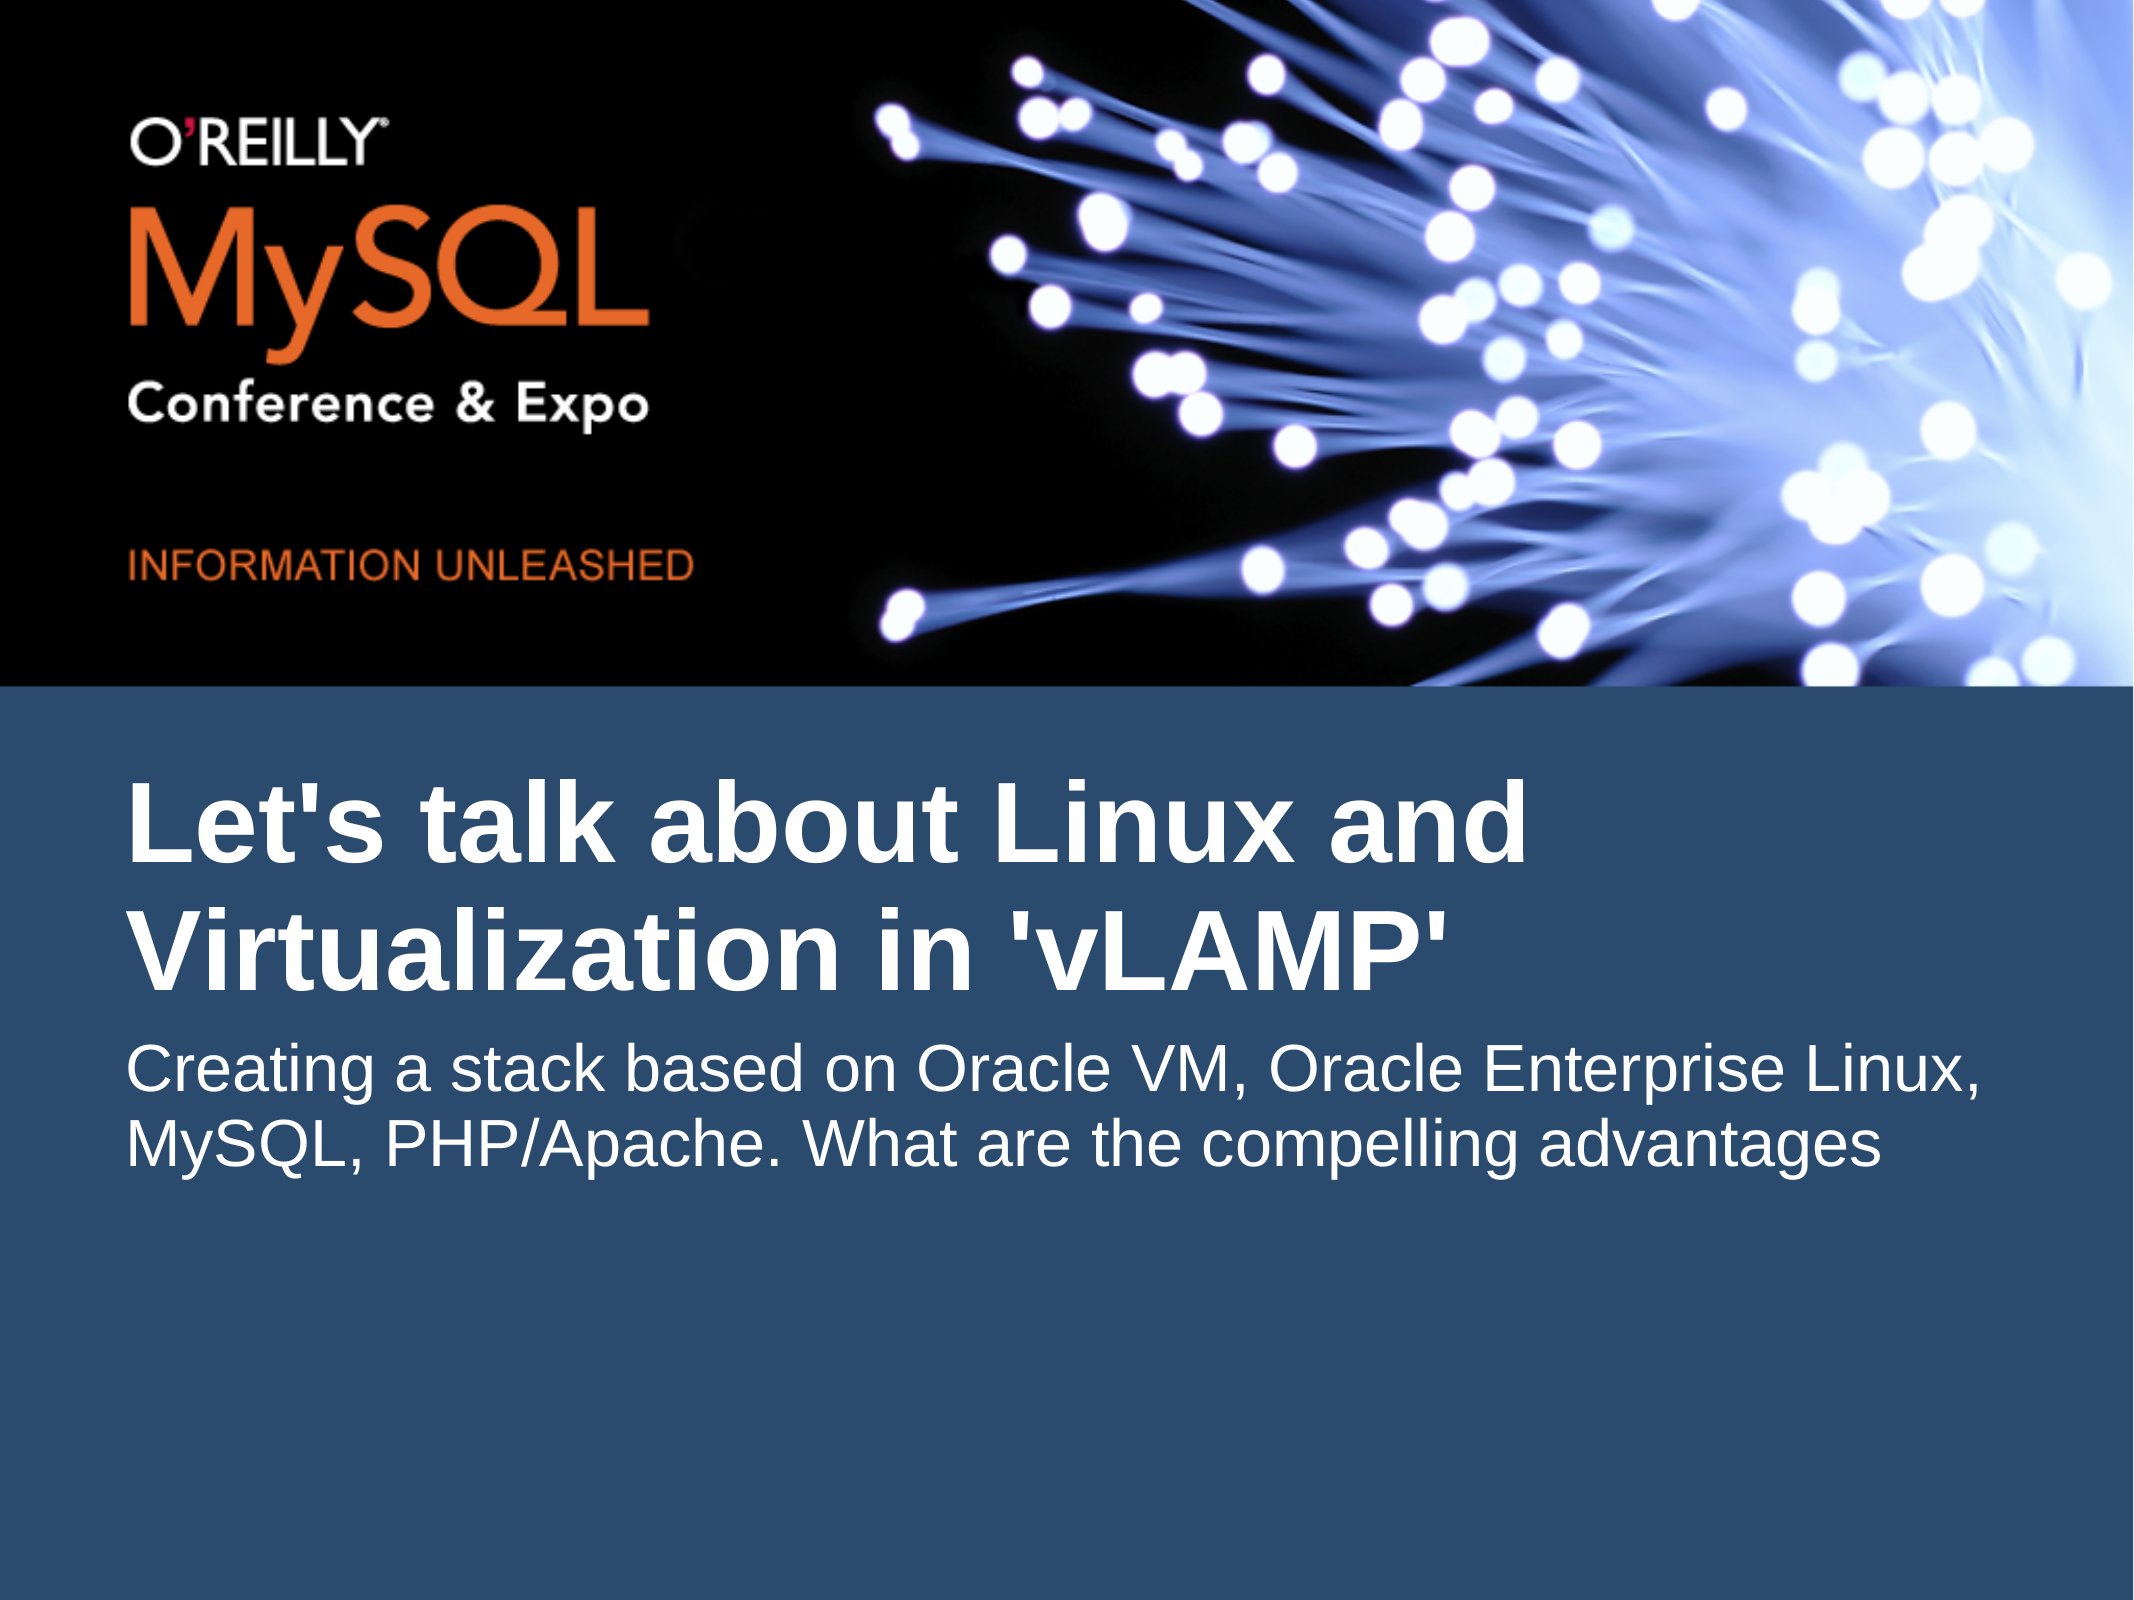

# Let's talk about Linux and Virtualization in 'vLAMP'
Creating a stack based on Oracle VM, Oracle Enterprise Linux, MySQL, PHP/Apache. What are the compelling advantages